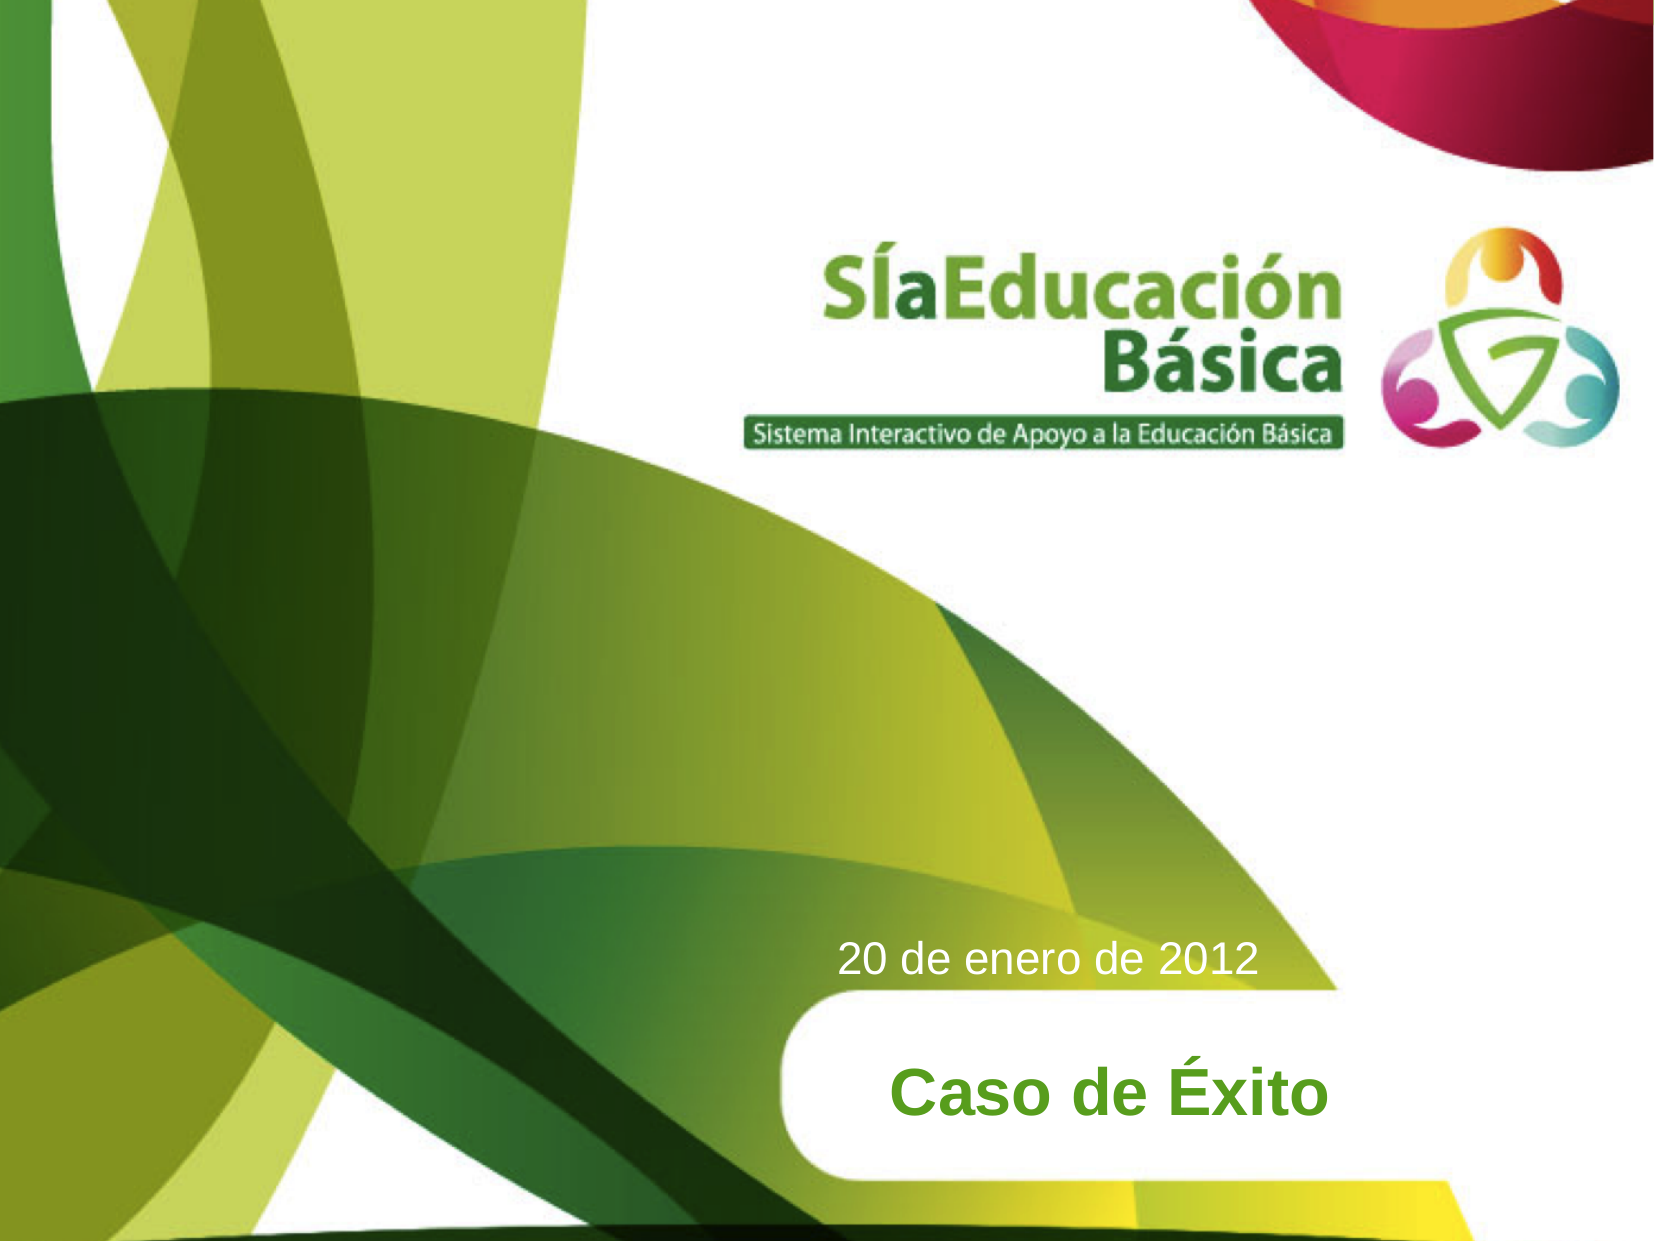

#
20 de enero de 2012
Caso de Éxito